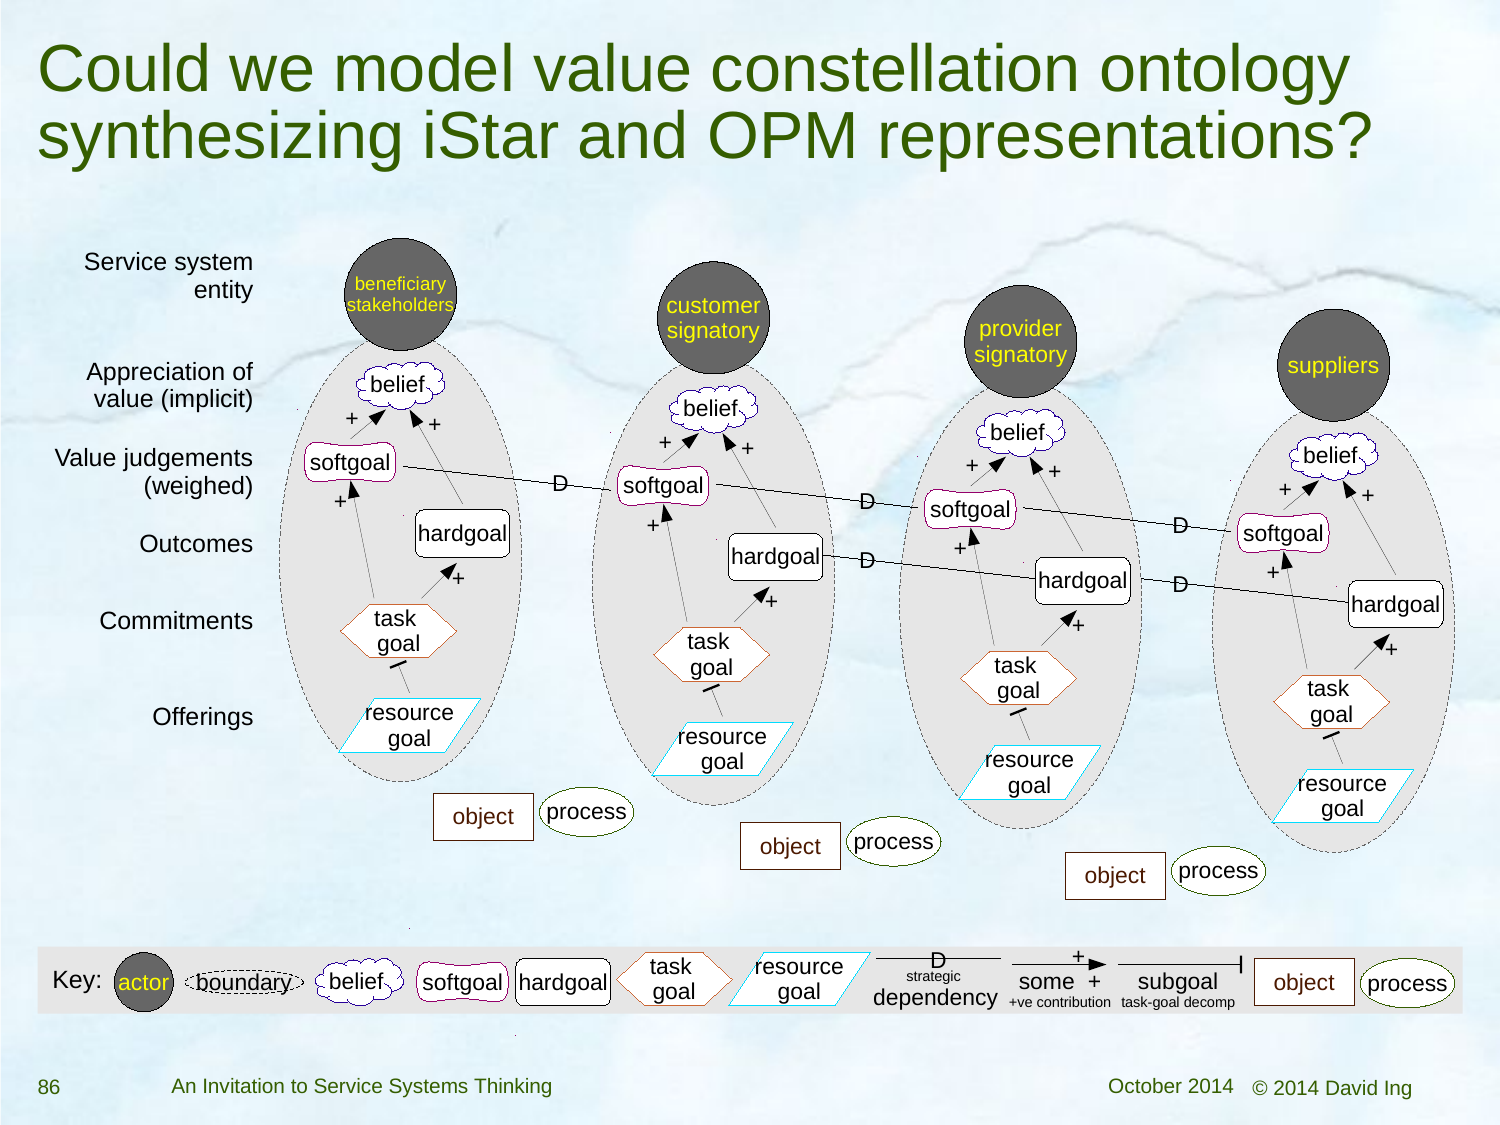

# Could we model value constellation ontology synthesizing iStar and OPM representations?
beneficiary
stakeholders
| Service system entity | |
| --- | --- |
| Appreciation of value (implicit) | |
| Value judgements (weighed) | |
| Outcomes | |
| Commitments | |
| Offerings | |
customer
signatory
provider
signatory
suppliers
belief
belief
+
+
softgoal
belief
+
+
softgoal
belief
+
+
softgoal
D
+
+
softgoal
+
D
+
D
hardgoal
+
hardgoal
D
+
hardgoal
+
D
hardgoal
+
task
goal
+
task
goal
+
task
goal
task
goal
resource
goal
resource
goal
resource
goal
resource
goal
process
object
process
object
process
object
softgoal
+
D
Key:
actor
task
goal
resource
goal
belief
hardgoal
object
process
strategic
dependency
some +
+ve contribution
subgoal
task-goal decomp
boundary
An Invitation to Service Systems Thinking
October 2014
86